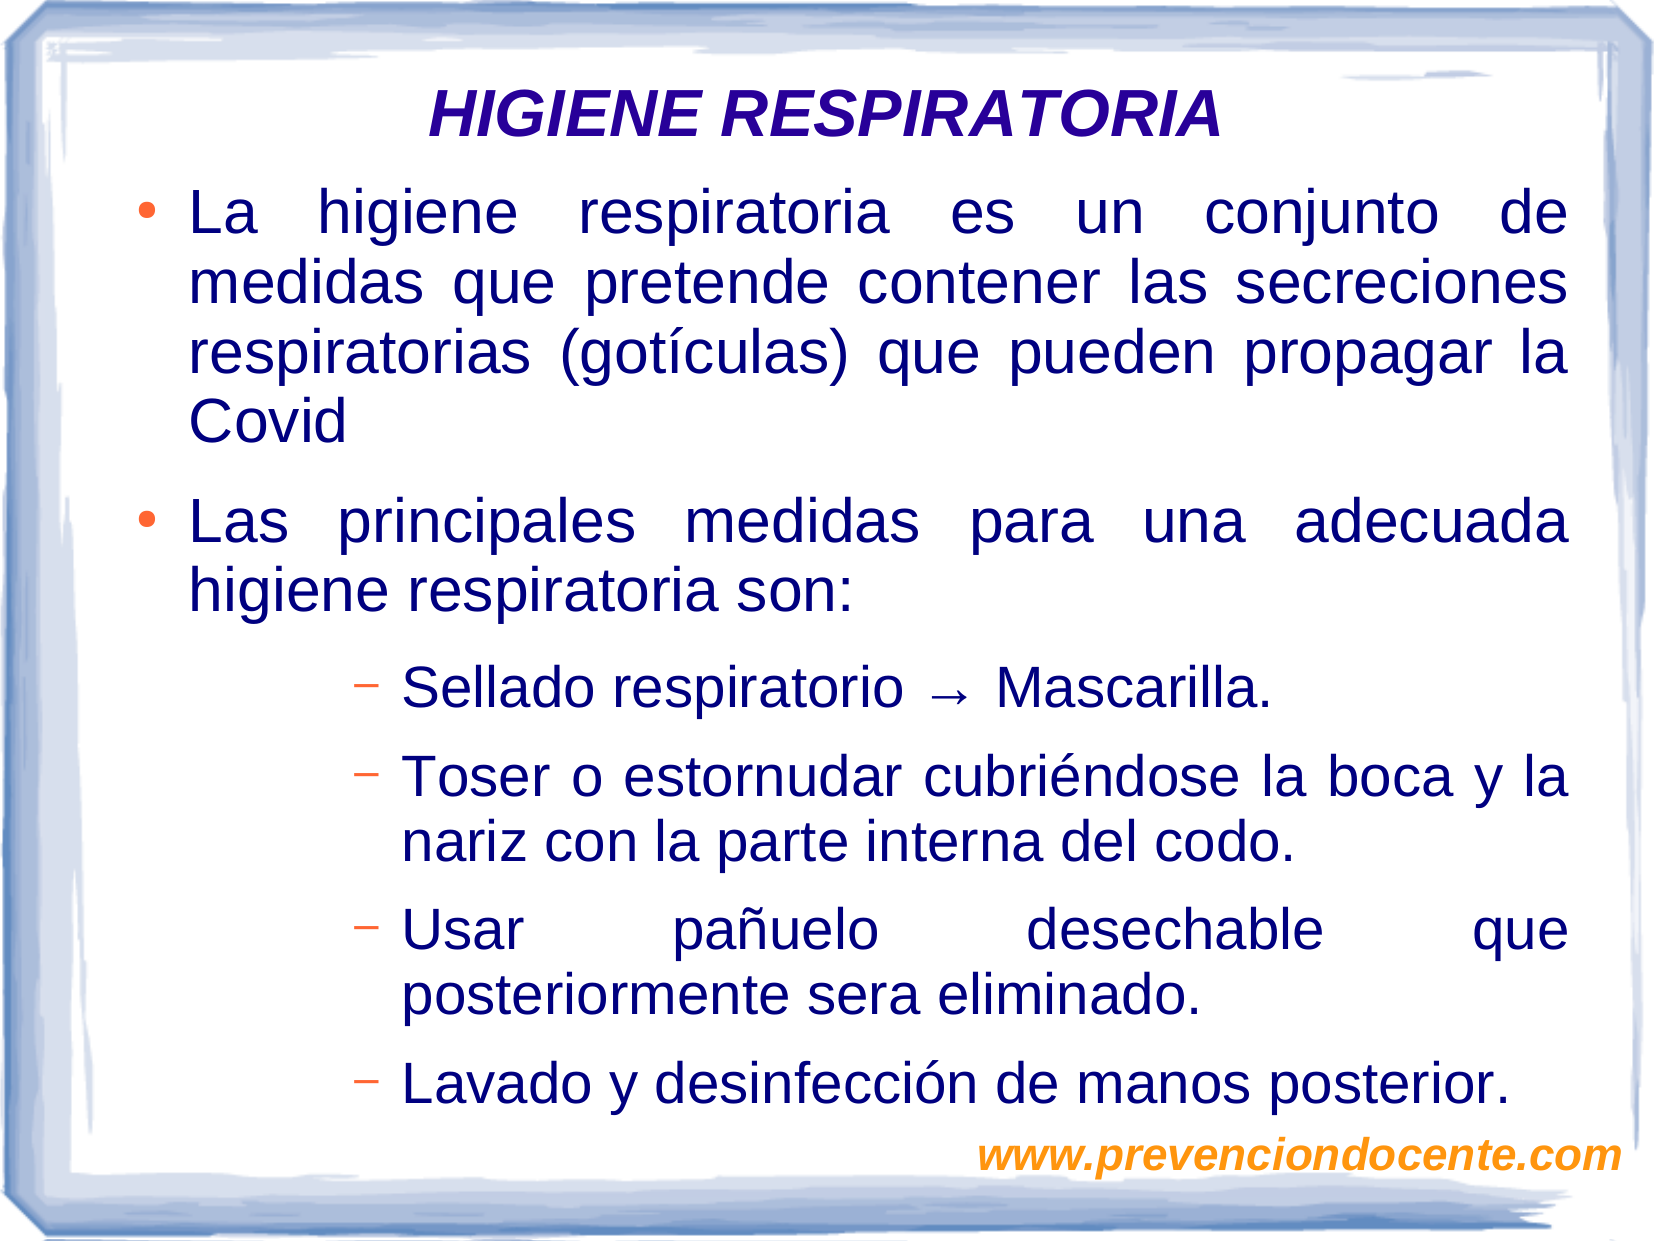

# HIGIENE RESPIRATORIA
La higiene respiratoria es un conjunto de medidas que pretende contener las secreciones respiratorias (gotículas) que pueden propagar la Covid
Las principales medidas para una adecuada higiene respiratoria son:
Sellado respiratorio → Mascarilla.
Toser o estornudar cubriéndose la boca y la nariz con la parte interna del codo.
Usar pañuelo desechable que posteriormente sera eliminado.
Lavado y desinfección de manos posterior.
www.prevenciondocente.com